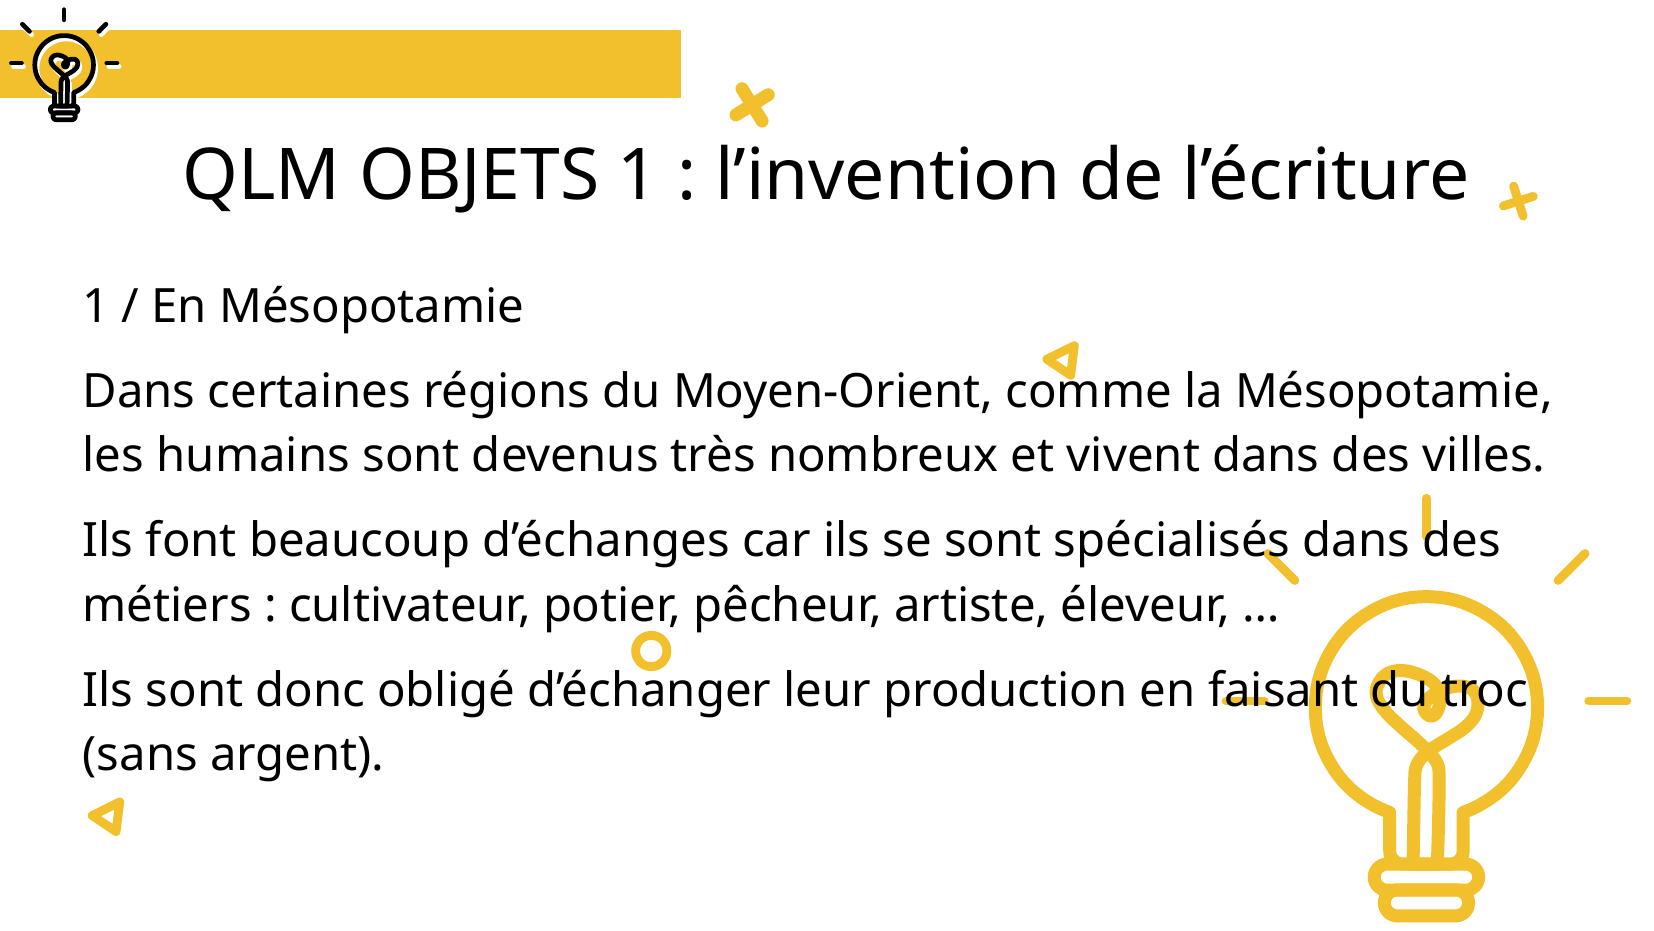

# QLM OBJETS 1 : l’invention de l’écriture
1 / En Mésopotamie
Dans certaines régions du Moyen-Orient, comme la Mésopotamie, les humains sont devenus très nombreux et vivent dans des villes.
Ils font beaucoup d’échanges car ils se sont spécialisés dans des métiers : cultivateur, potier, pêcheur, artiste, éleveur, …
Ils sont donc obligé d’échanger leur production en faisant du troc (sans argent).